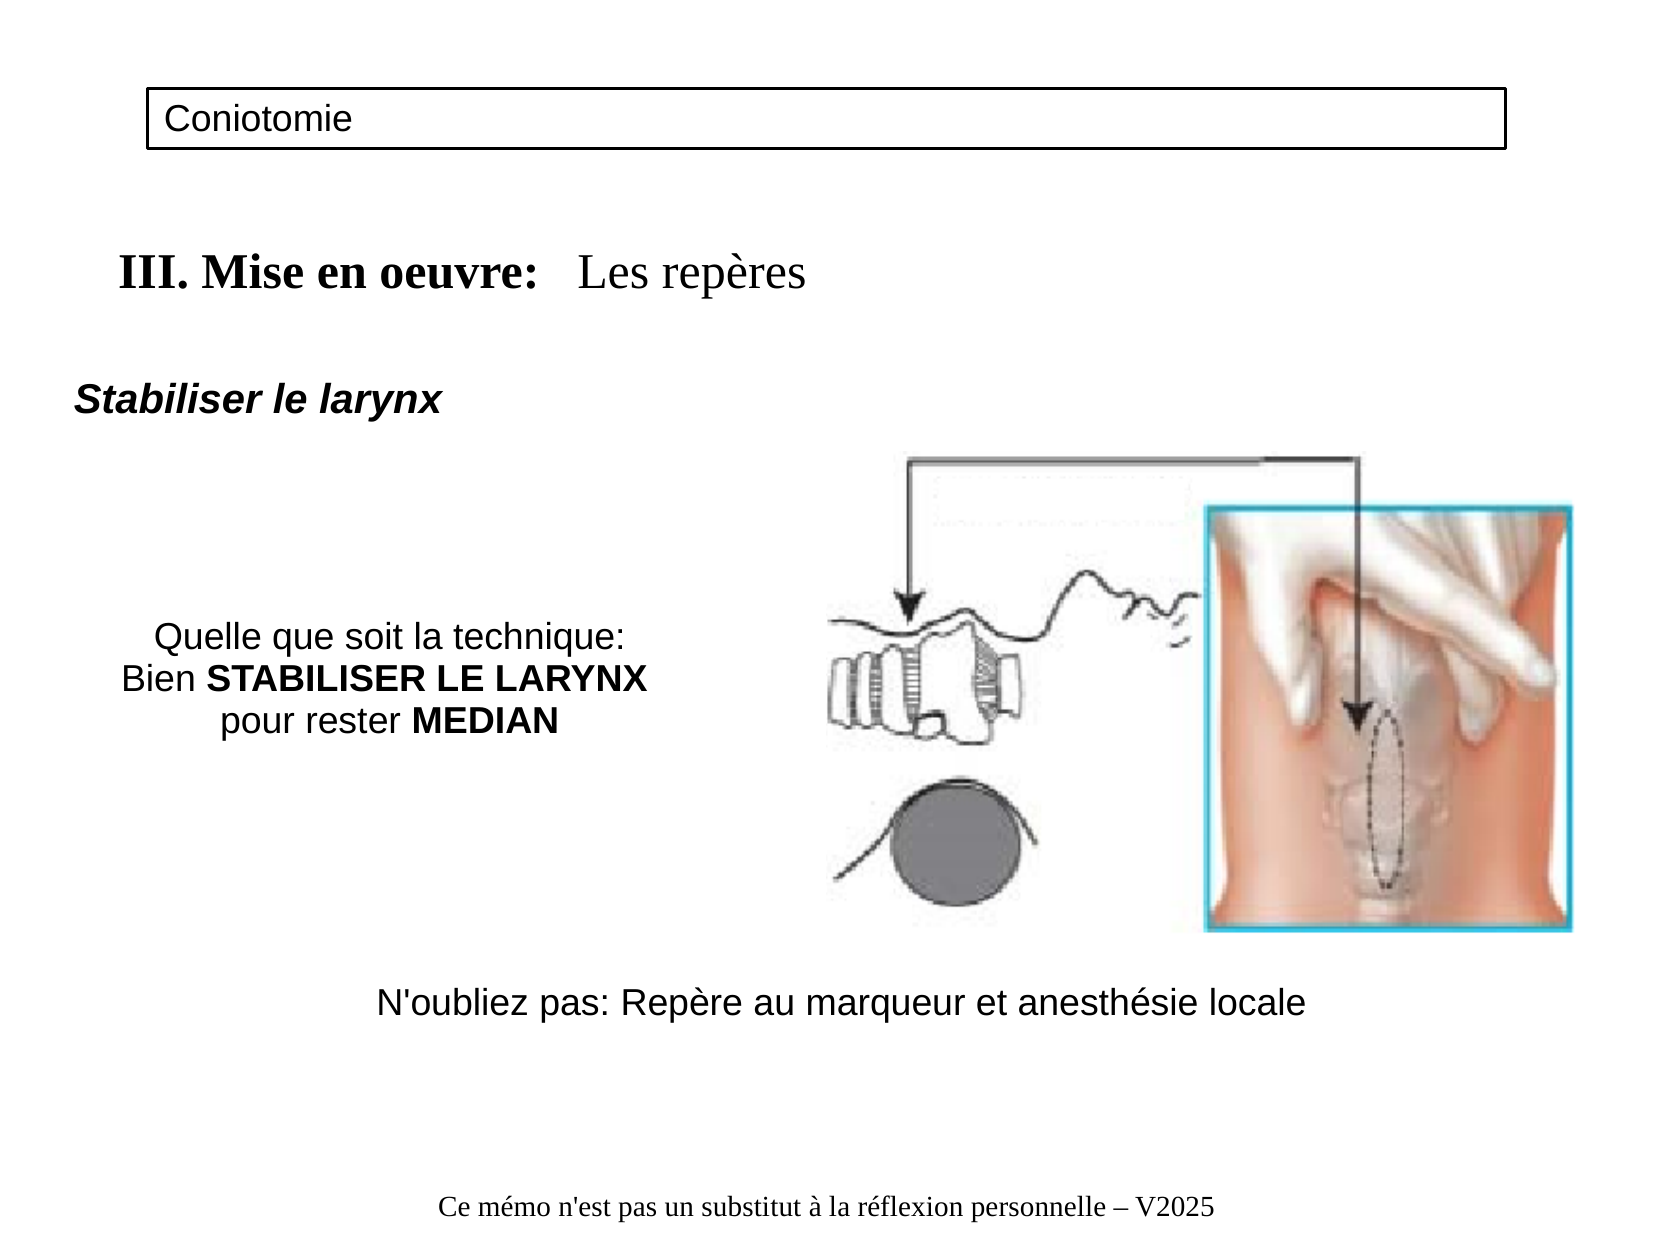

Coniotomie
III. Mise en oeuvre: Les repères
Stabiliser le larynx
Quelle que soit la technique:
Bien STABILISER LE LARYNX pour rester MEDIAN
N'oubliez pas: Repère au marqueur et anesthésie locale
Ce mémo n'est pas un substitut à la réflexion personnelle – V2025